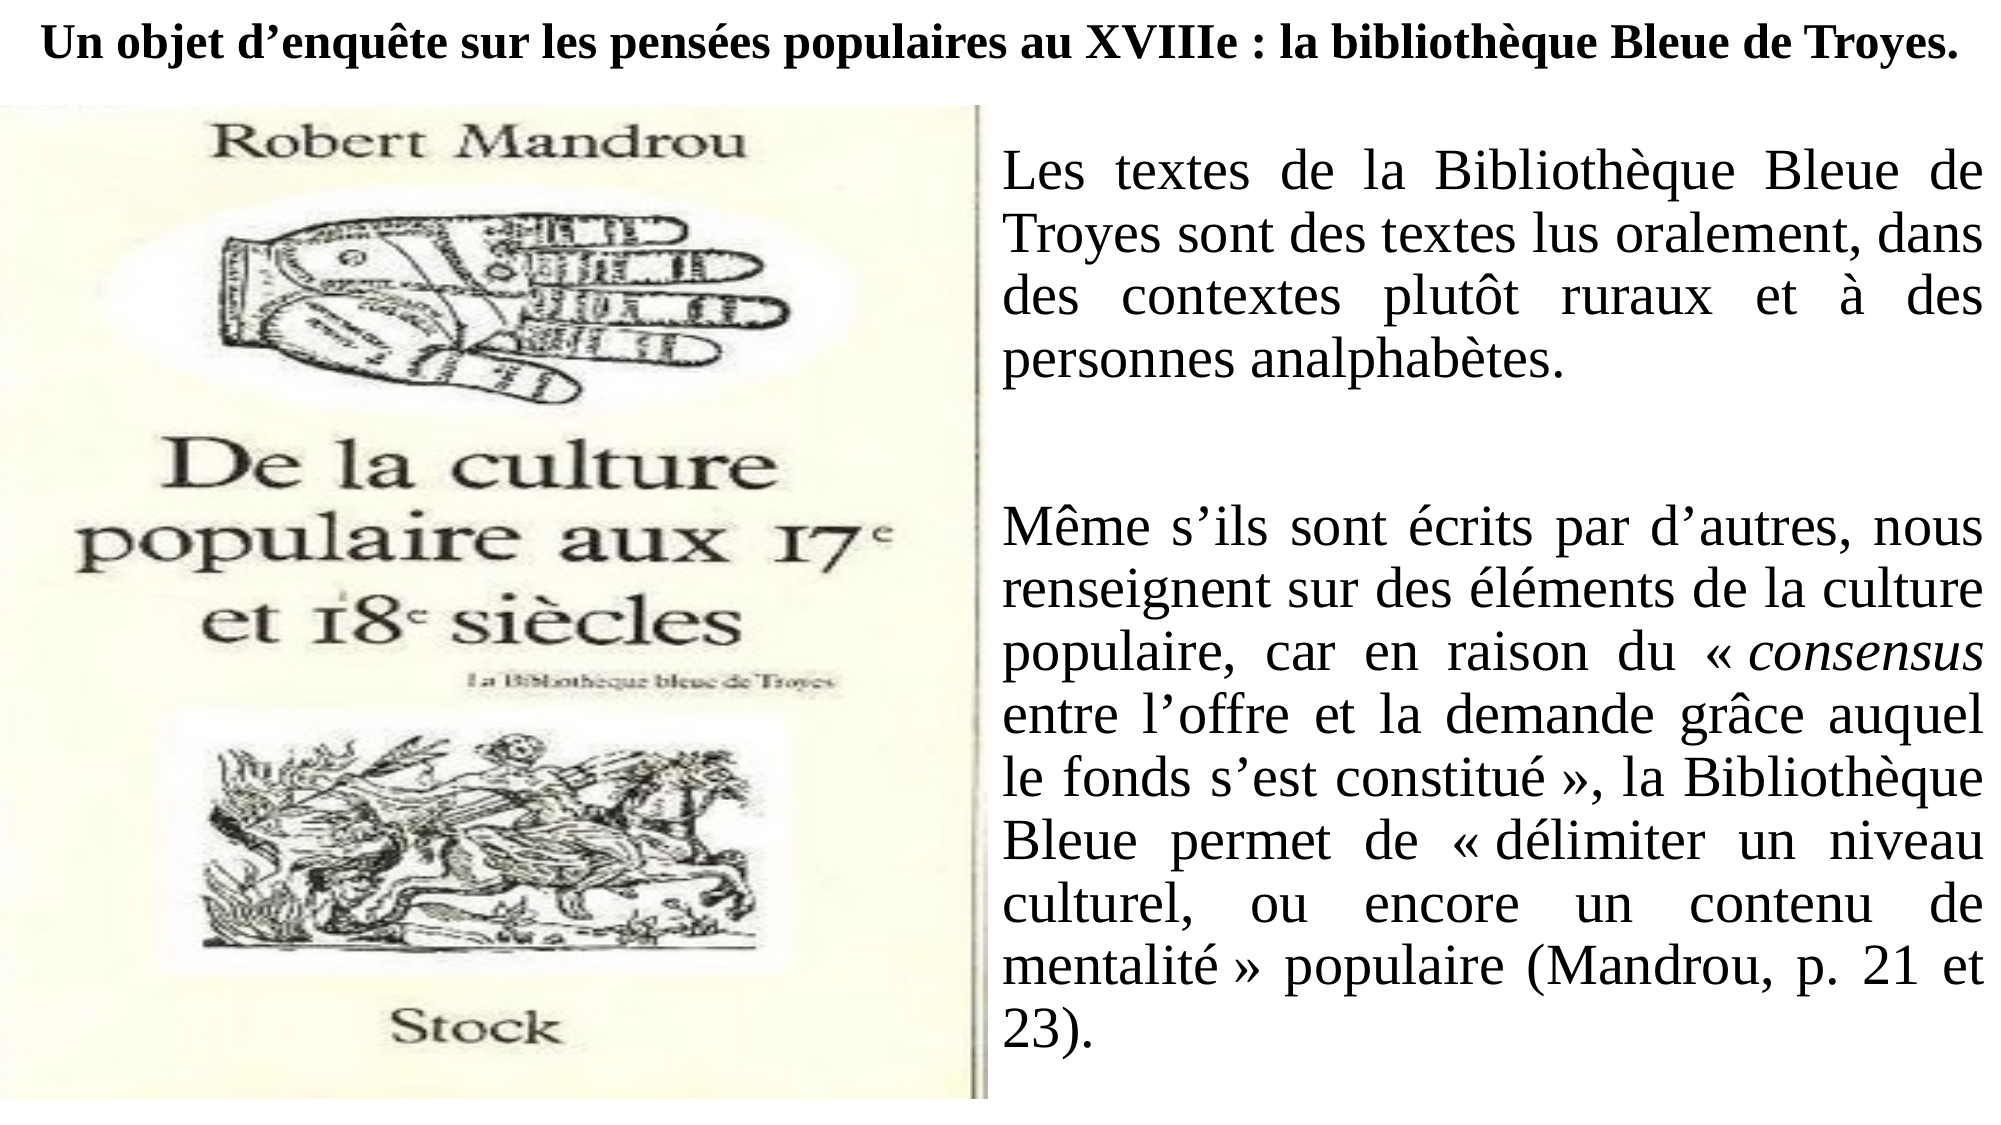

# Un objet d’enquête sur les pensées populaires au XVIIIe : la bibliothèque Bleue de Troyes.
Les textes de la Bibliothèque Bleue de Troyes sont des textes lus oralement, dans des contextes plutôt ruraux et à des personnes analphabètes.
Même s’ils sont écrits par d’autres, nous renseignent sur des éléments de la culture populaire, car en raison du « consensus entre l’offre et la demande grâce auquel le fonds s’est constitué », la Bibliothèque Bleue permet de « délimiter un niveau culturel, ou encore un contenu de mentalité » populaire (Mandrou, p. 21 et 23).